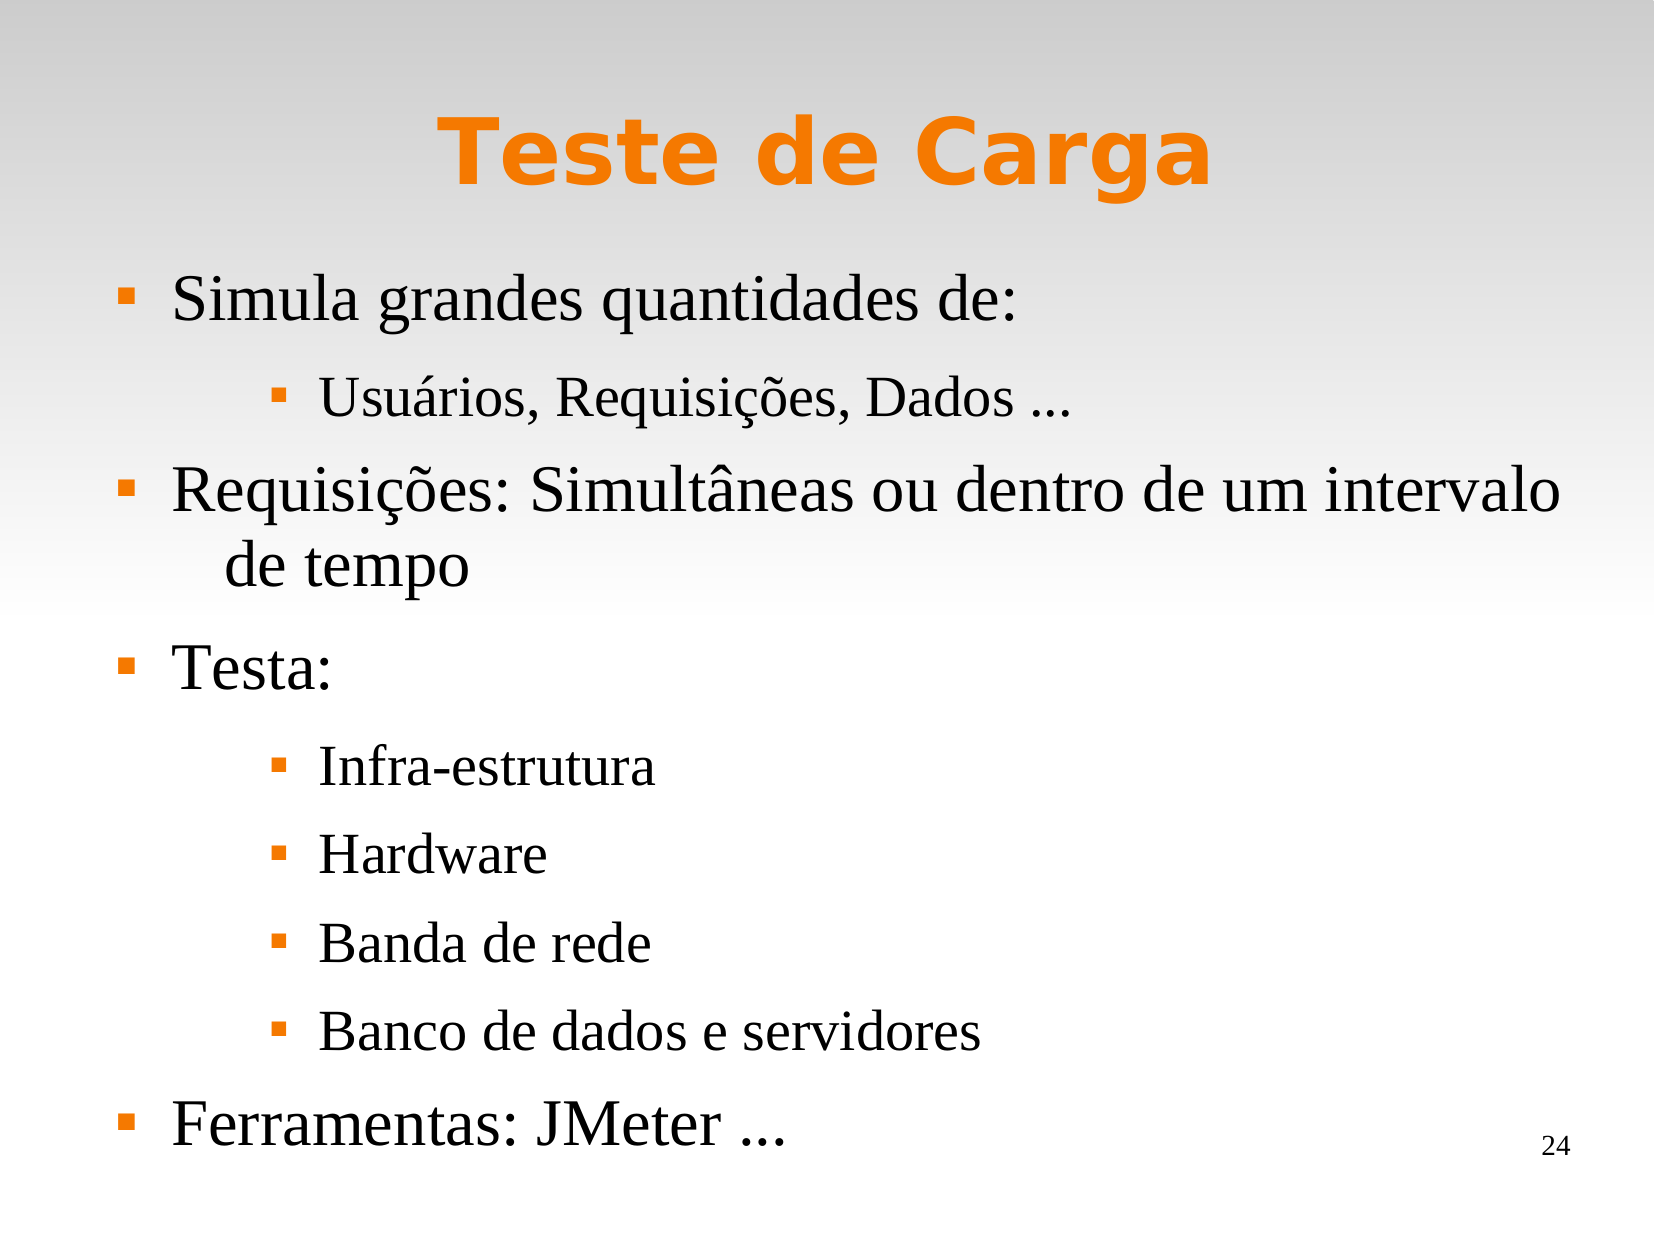

# Teste de Carga
Simula grandes quantidades de:
Usuários, Requisições, Dados ...
Requisições: Simultâneas ou dentro de um intervalo de tempo
Testa:
Infra-estrutura
Hardware
Banda de rede
Banco de dados e servidores
Ferramentas: JMeter ...
24